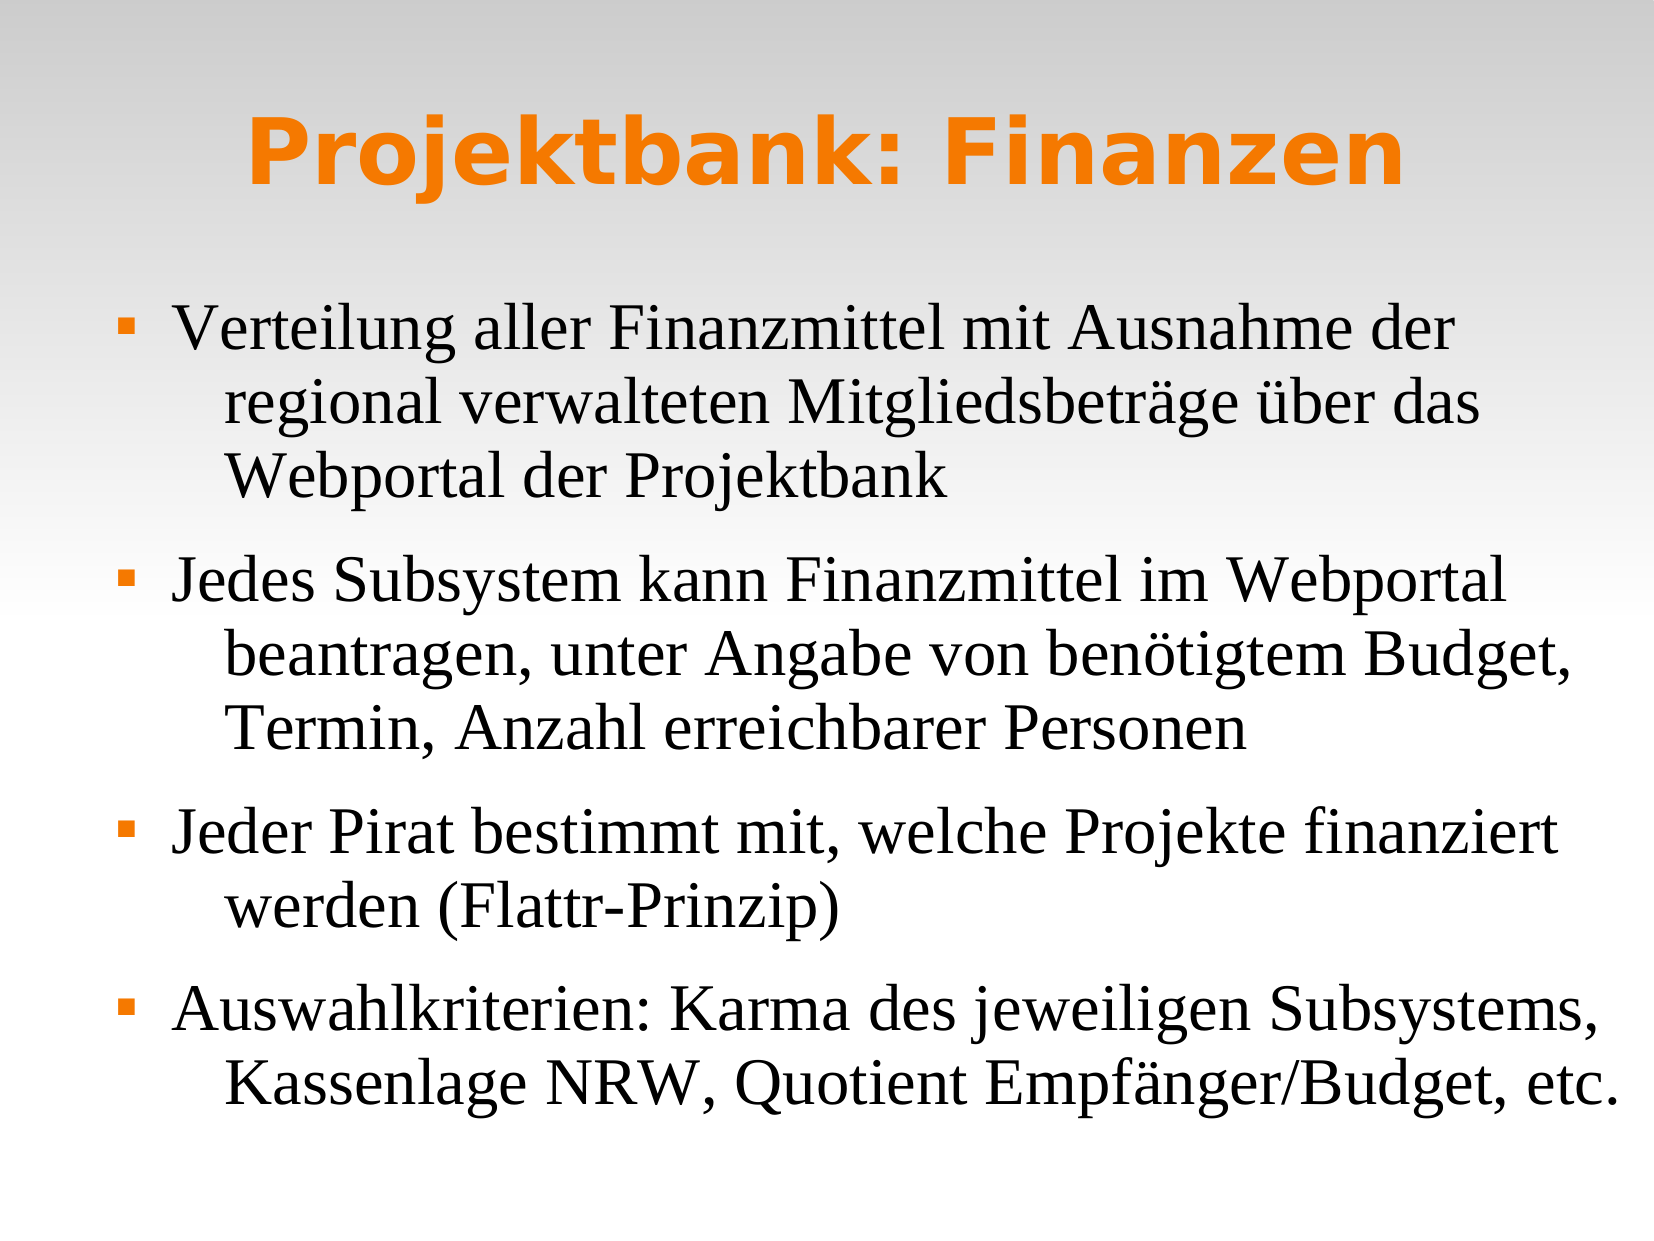

# Projektbank: Finanzen
Verteilung aller Finanzmittel mit Ausnahme der regional verwalteten Mitgliedsbeträge über das Webportal der Projektbank
Jedes Subsystem kann Finanzmittel im Webportal beantragen, unter Angabe von benötigtem Budget, Termin, Anzahl erreichbarer Personen
Jeder Pirat bestimmt mit, welche Projekte finanziert werden (Flattr-Prinzip)
Auswahlkriterien: Karma des jeweiligen Subsystems, Kassenlage NRW, Quotient Empfänger/Budget, etc.